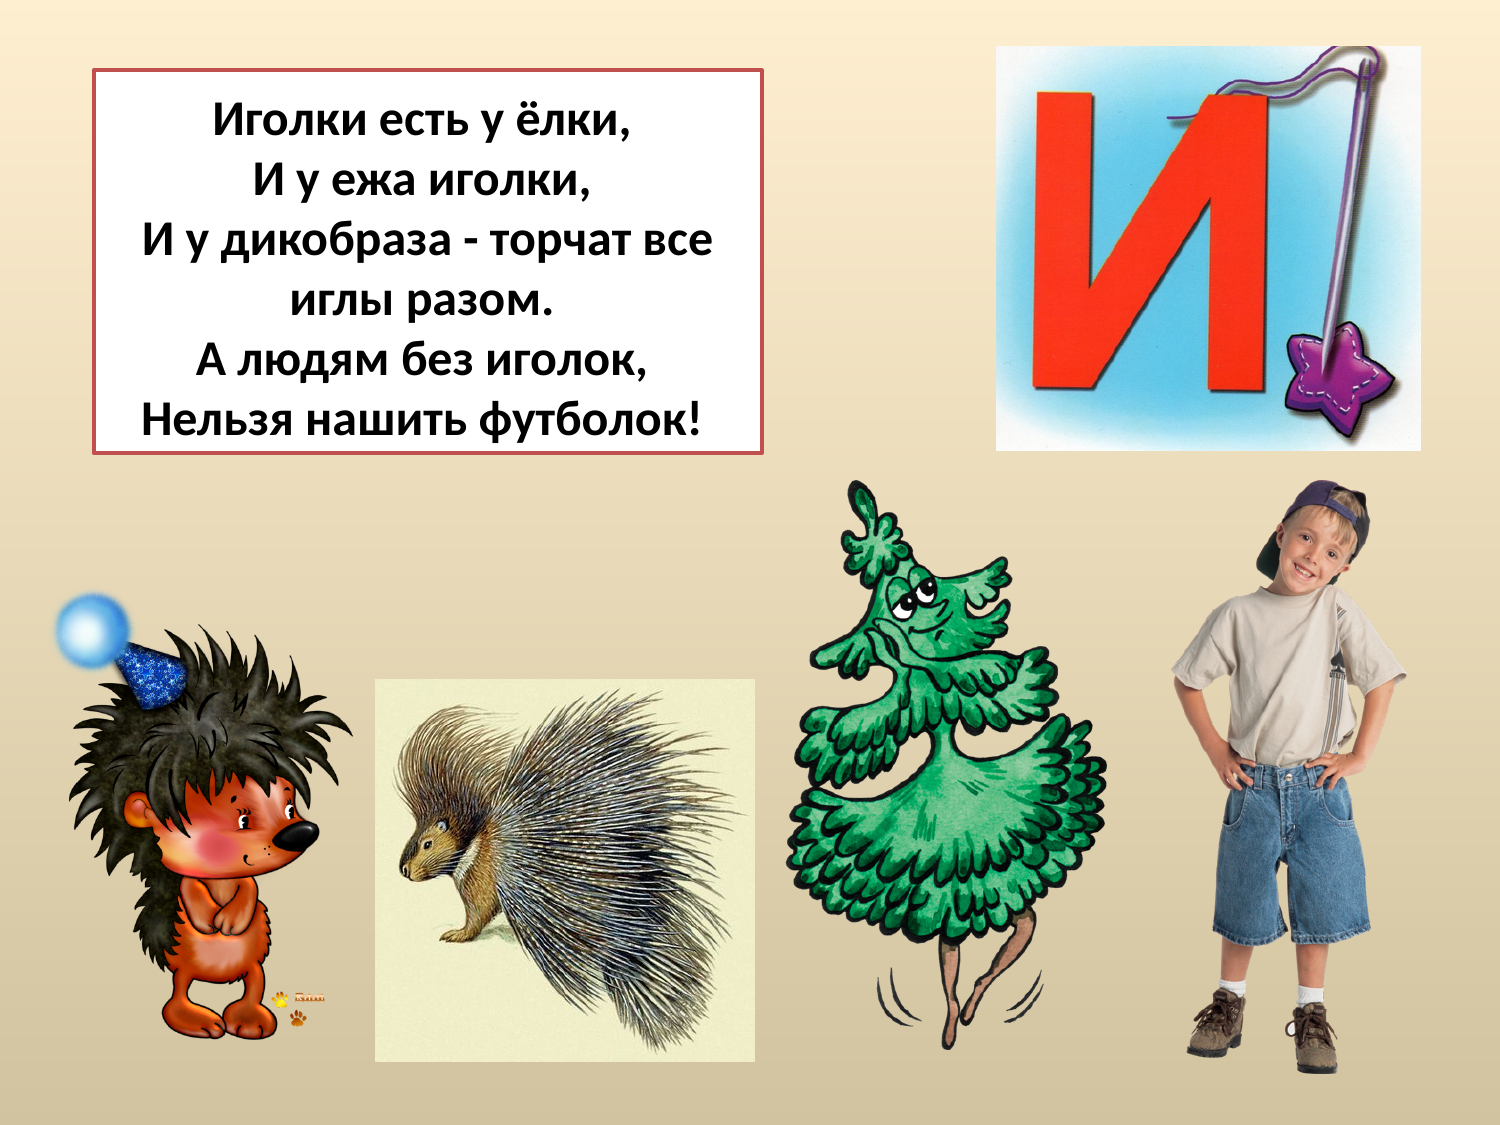

Иголки есть у ёлки,
И у ежа иголки,
И у дикобраза - торчат все иглы разом.
А людям без иголок,
Нельзя нашить футболок!